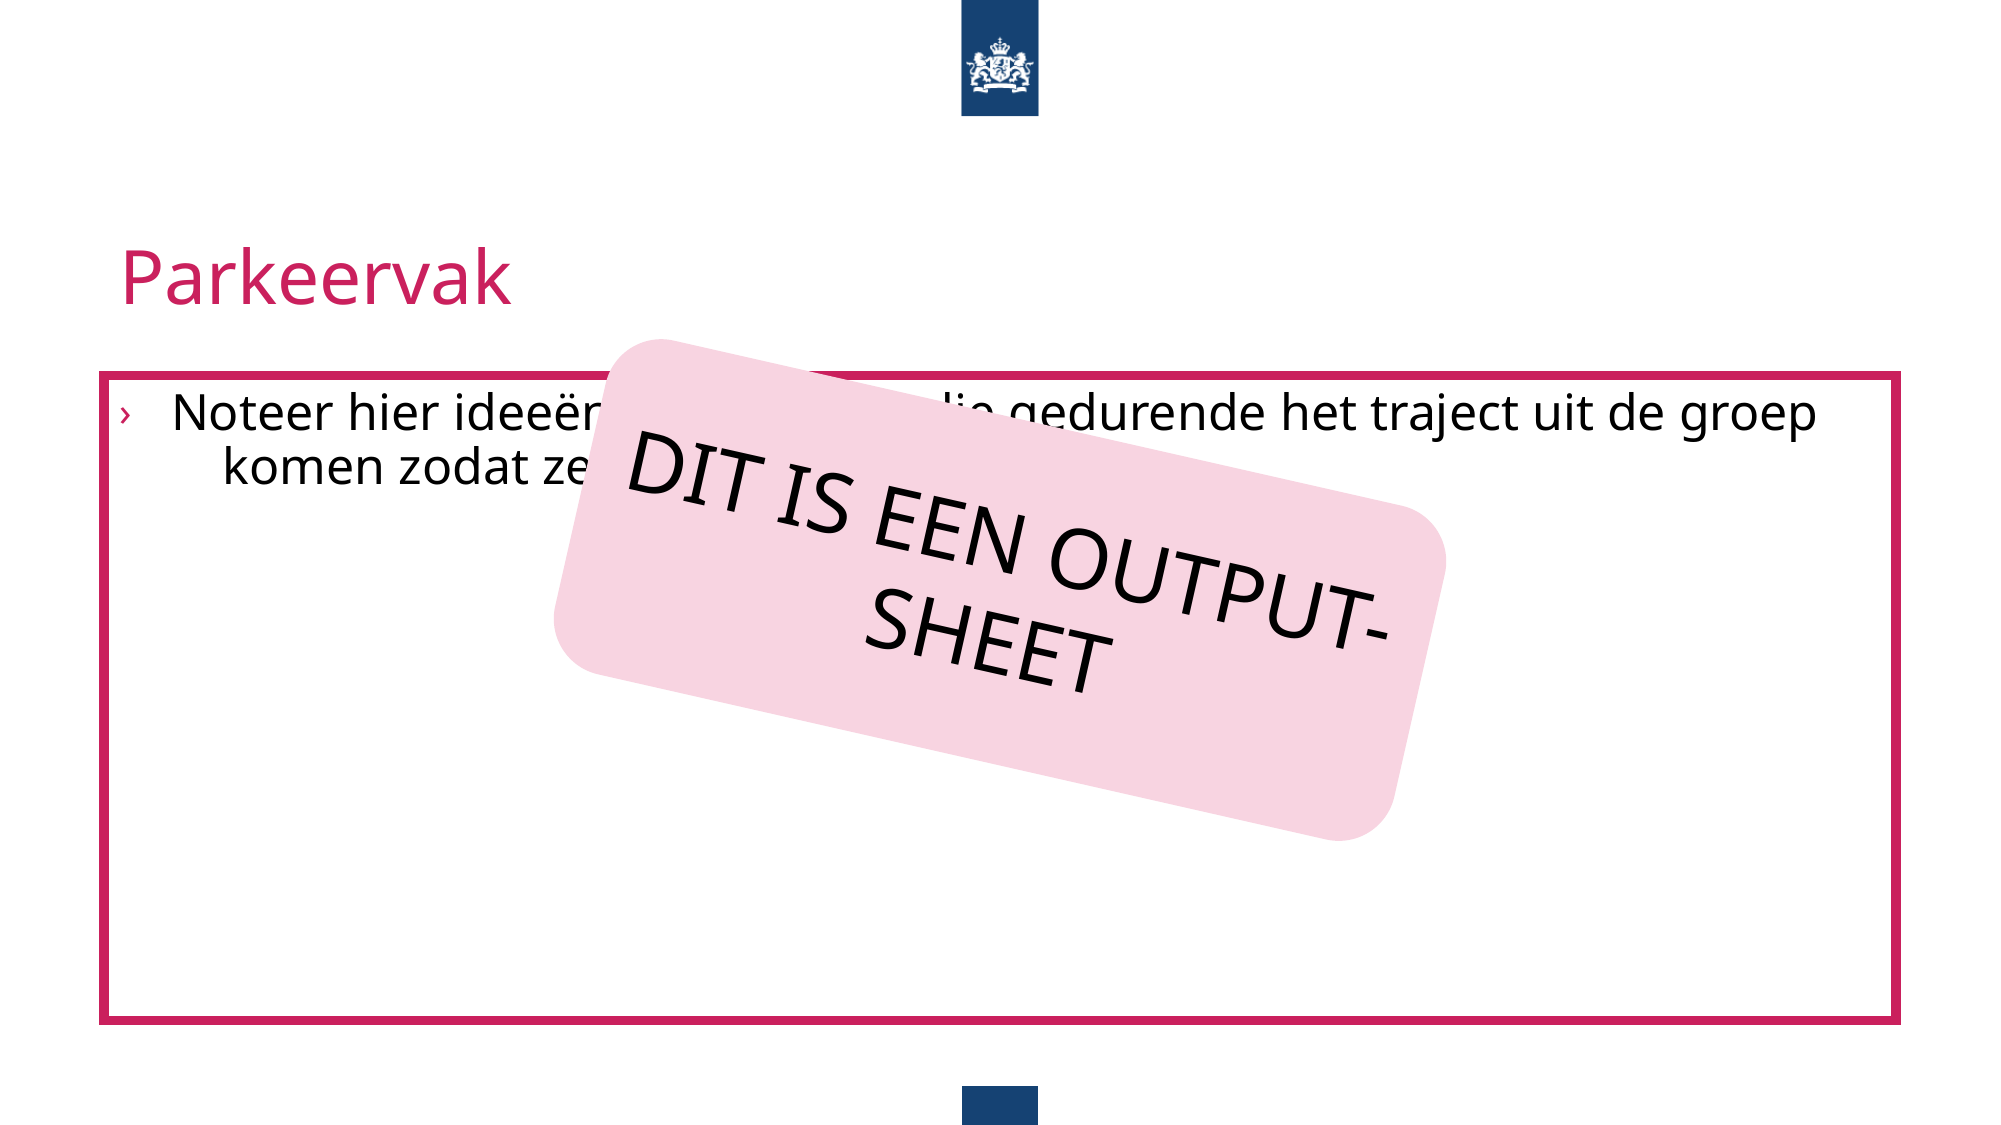

# Parkeervak
Noteer hier ideeën en inzichten die gedurende het traject uit de groep komen zodat ze niet vergeten worden.
DIT IS EEN OUTPUT-SHEET